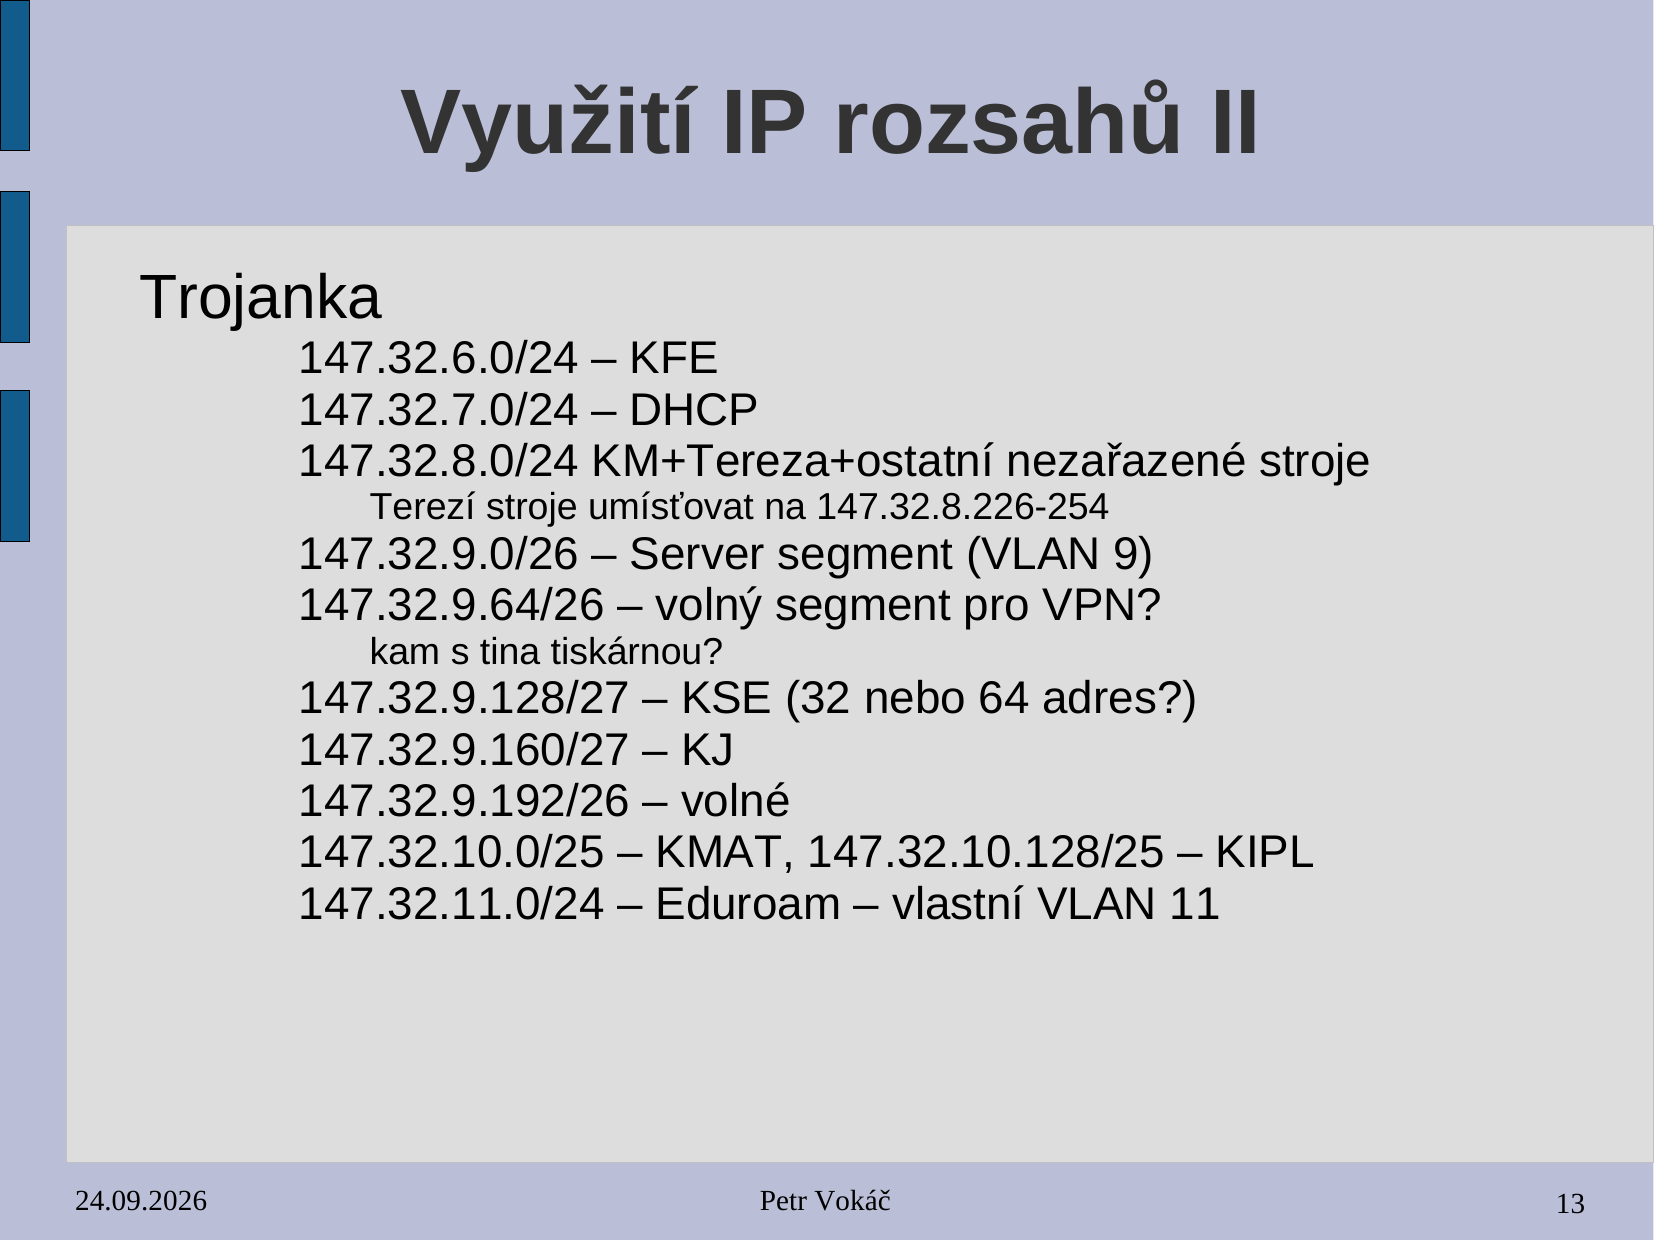

# Využití IP rozsahů II
Trojanka
147.32.6.0/24 – KFE
147.32.7.0/24 – DHCP
147.32.8.0/24 KM+Tereza+ostatní nezařazené stroje
Terezí stroje umísťovat na 147.32.8.226-254
147.32.9.0/26 – Server segment (VLAN 9)
147.32.9.64/26 – volný segment pro VPN?
kam s tina tiskárnou?
147.32.9.128/27 – KSE (32 nebo 64 adres?)
147.32.9.160/27 – KJ
147.32.9.192/26 – volné
147.32.10.0/25 – KMAT, 147.32.10.128/25 – KIPL
147.32.11.0/24 – Eduroam – vlastní VLAN 11
Petr Vokáč
13